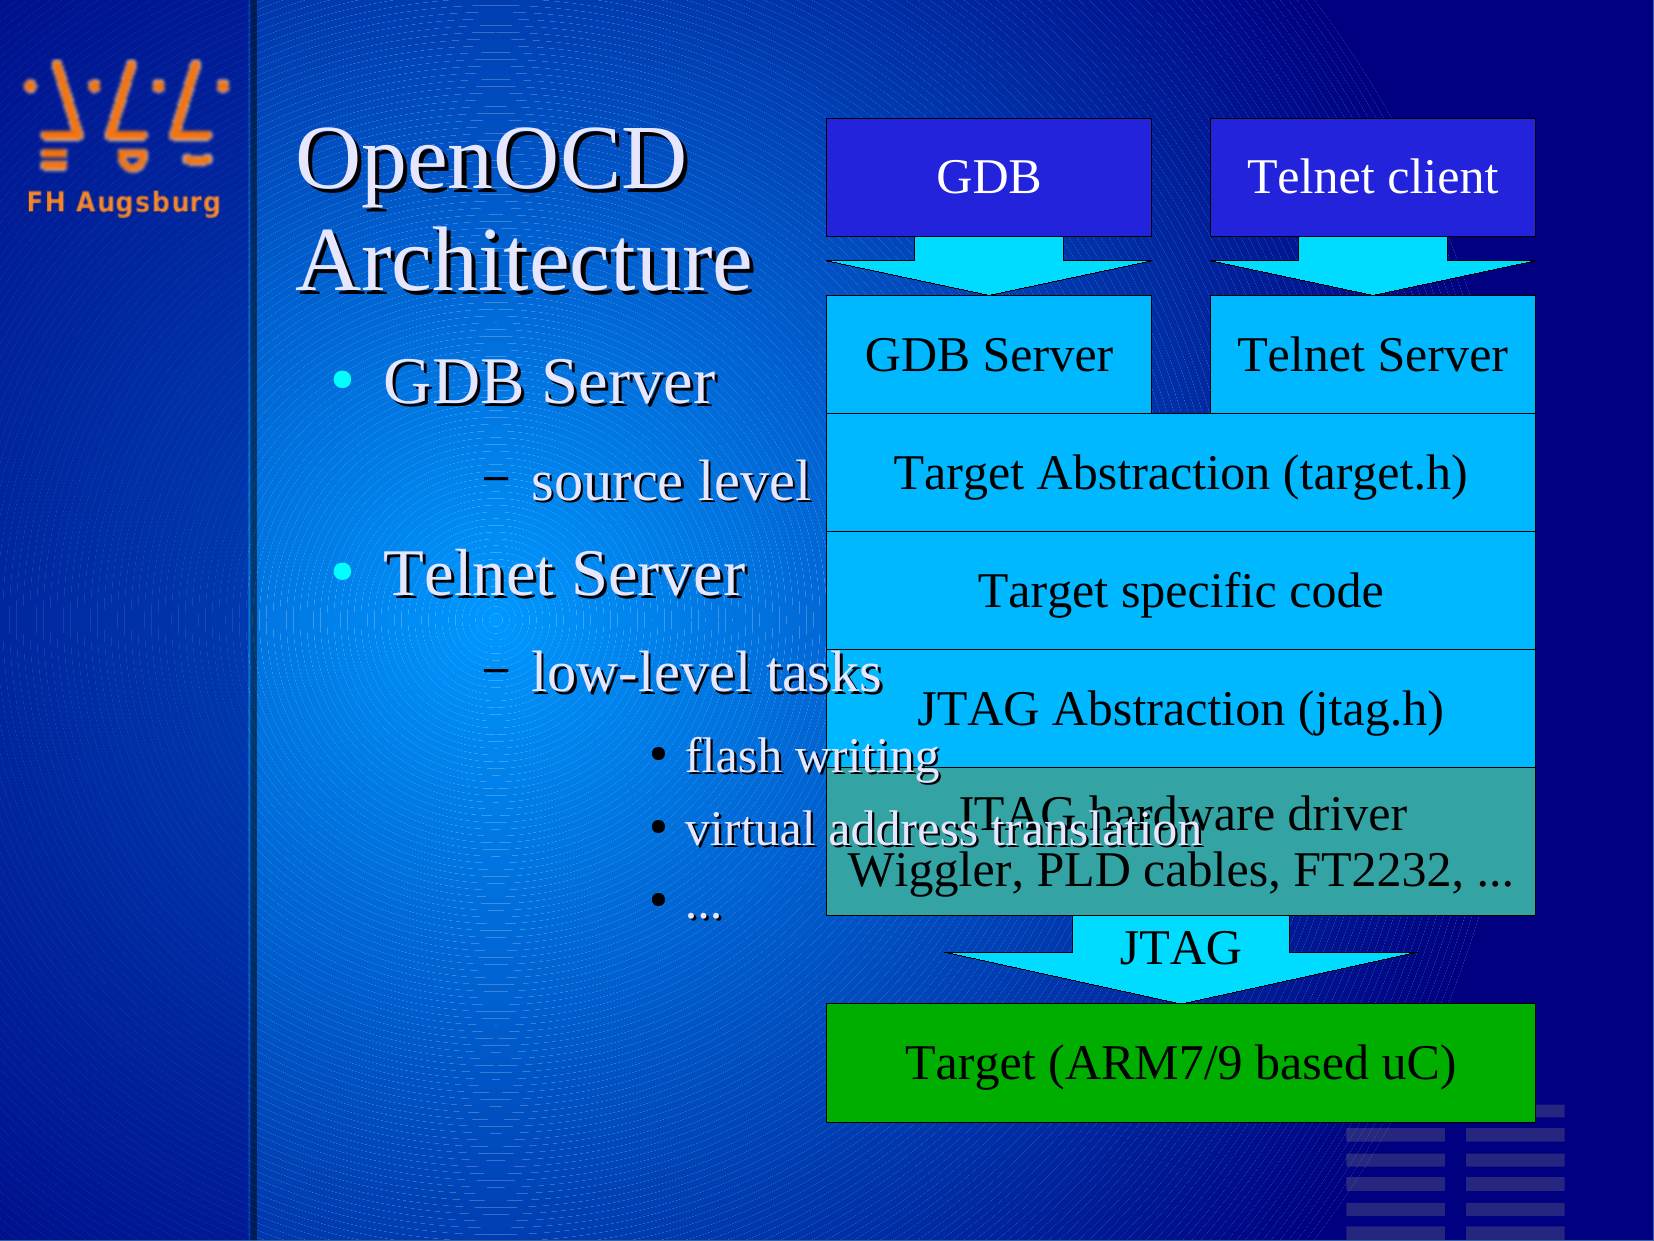

# OpenOCD Architecture
GDB
Telnet client
GDB Server
Telnet Server
GDB Server
source level debugging
Telnet Server
low-level tasks
flash writing
virtual address translation
...
Target Abstraction (target.h)
Target specific code
JTAG Abstraction (jtag.h)
JTAG hardware driver
Wiggler, PLD cables, FT2232, ...
JTAG
Target (ARM7/9 based uC)